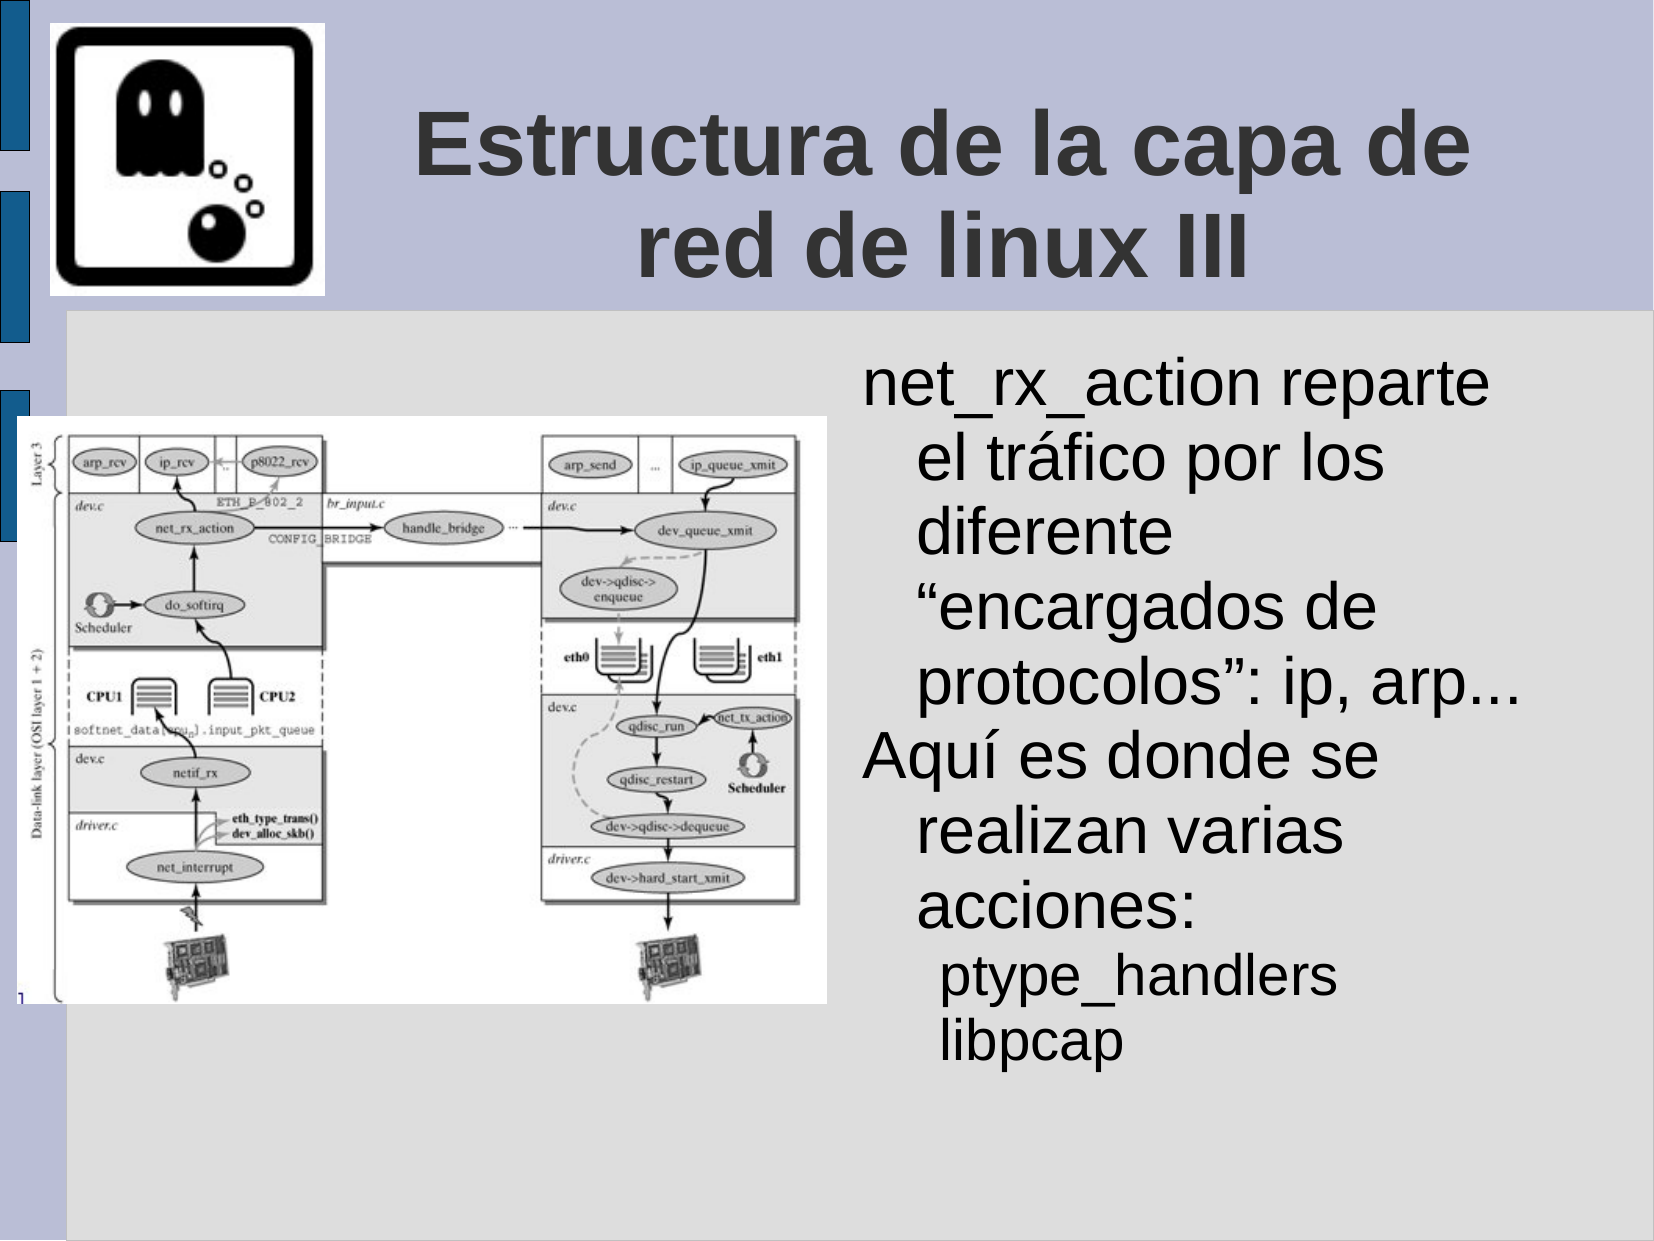

# Estructura de la capa de red de linux III
net_rx_action reparte el tráfico por los diferente “encargados de protocolos”: ip, arp...
Aquí es donde se realizan varias acciones:
ptype_handlers
libpcap